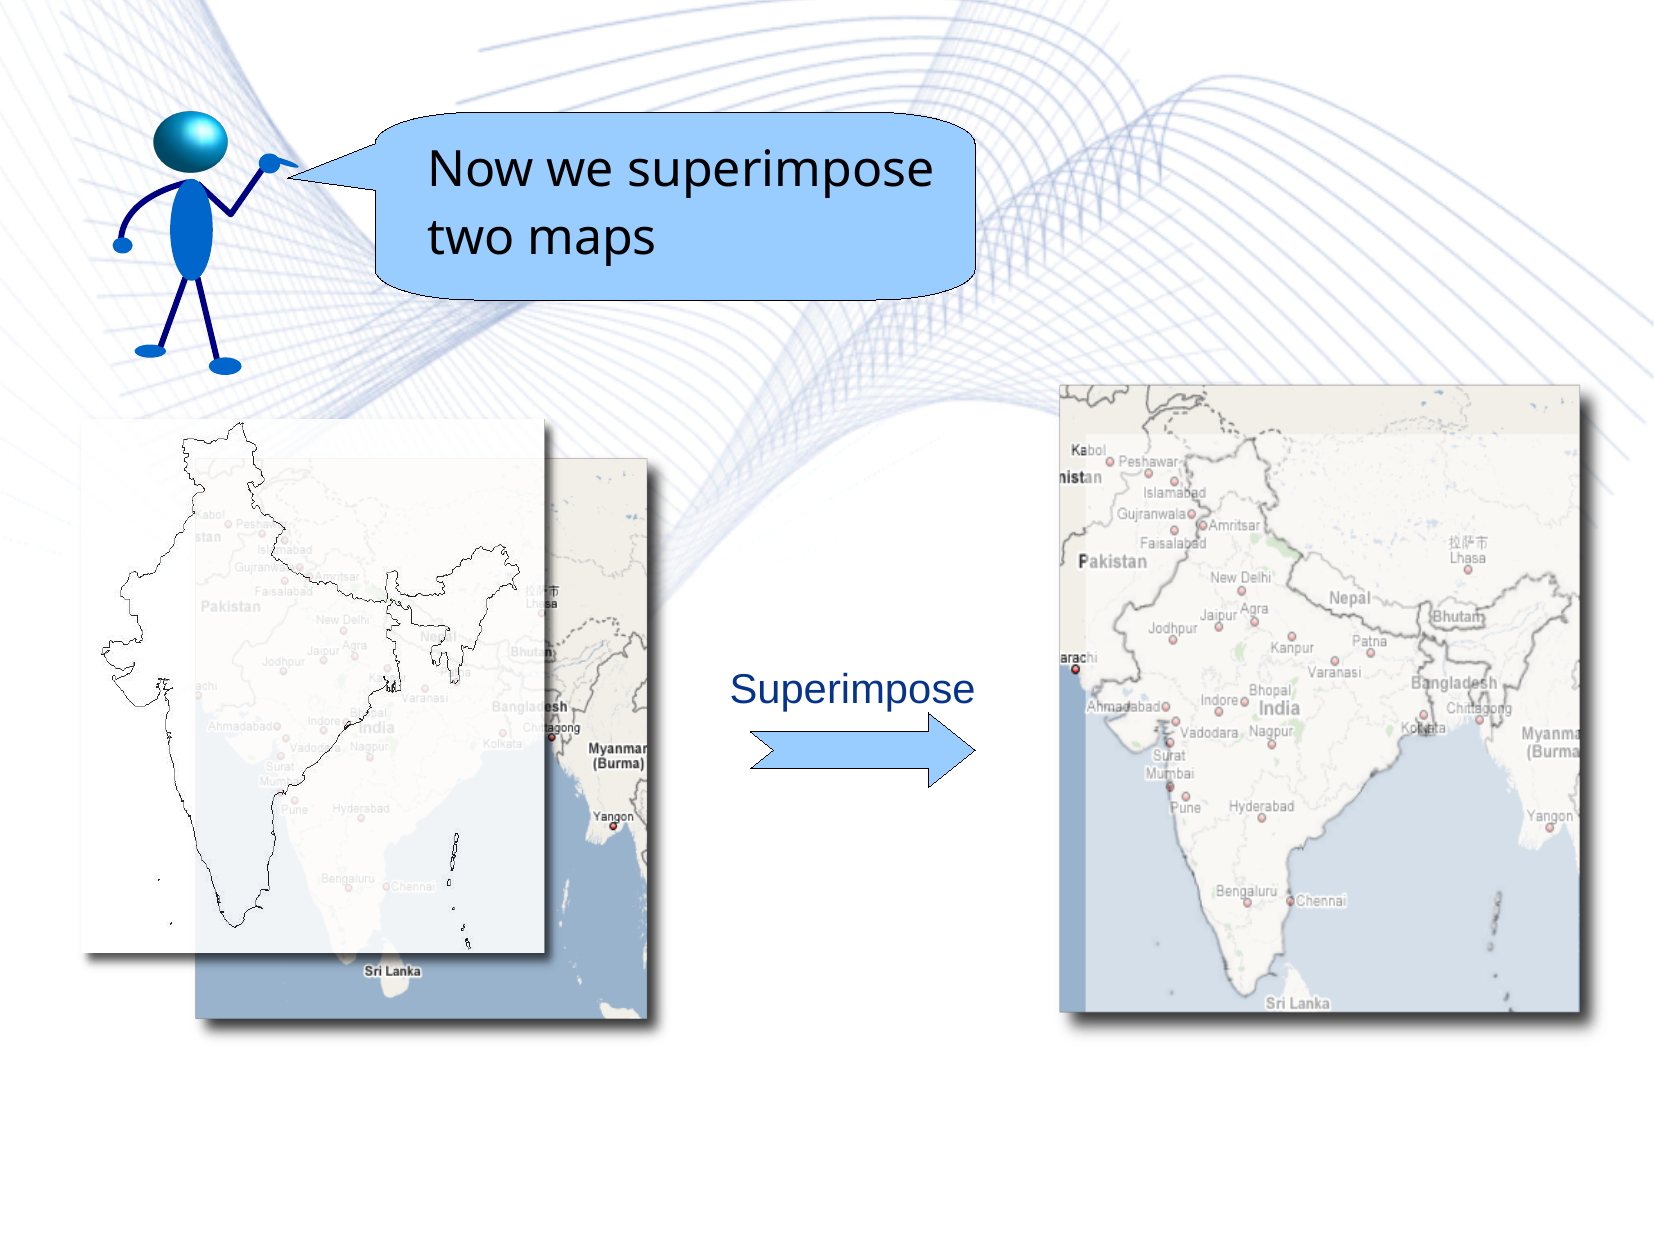

Now we superimpose two maps
# Superimpose